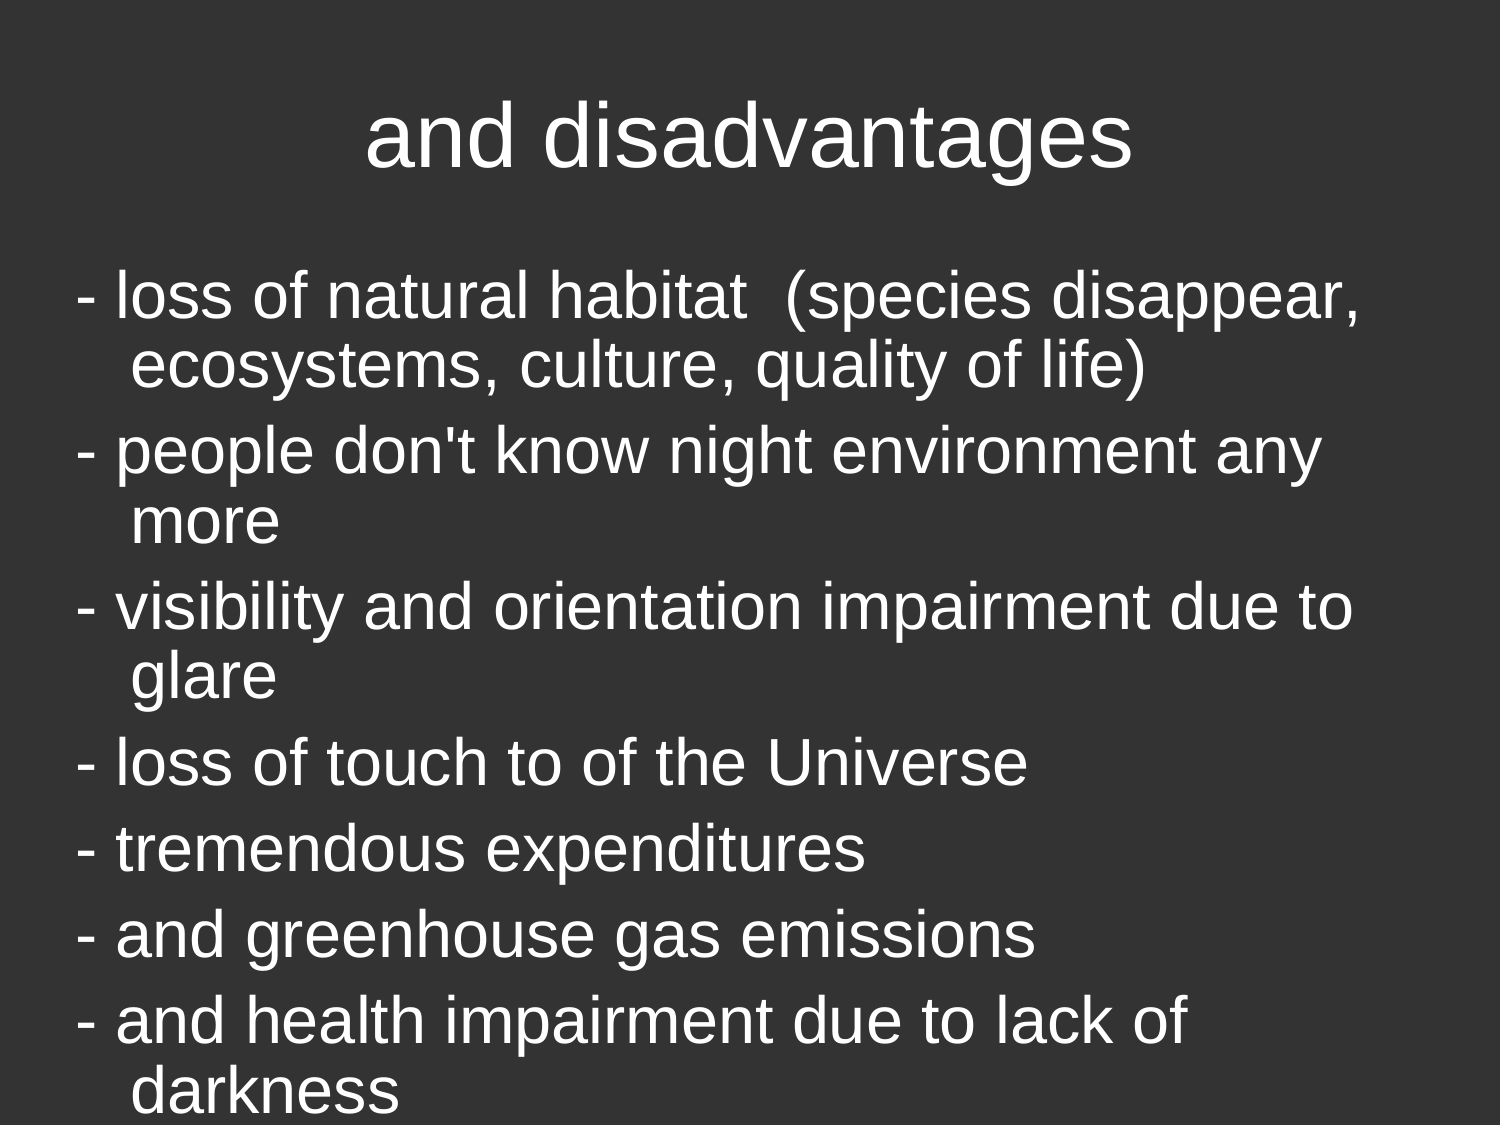

# and disadvantages
- loss of natural habitat  (species disappear, ecosystems, culture, quality of life)
- people don't know night environment any more
- visibility and orientation impairment due to glare
- loss of touch to of the Universe
- tremendous expenditures
- and greenhouse gas emissions
- and health impairment due to lack of darkness